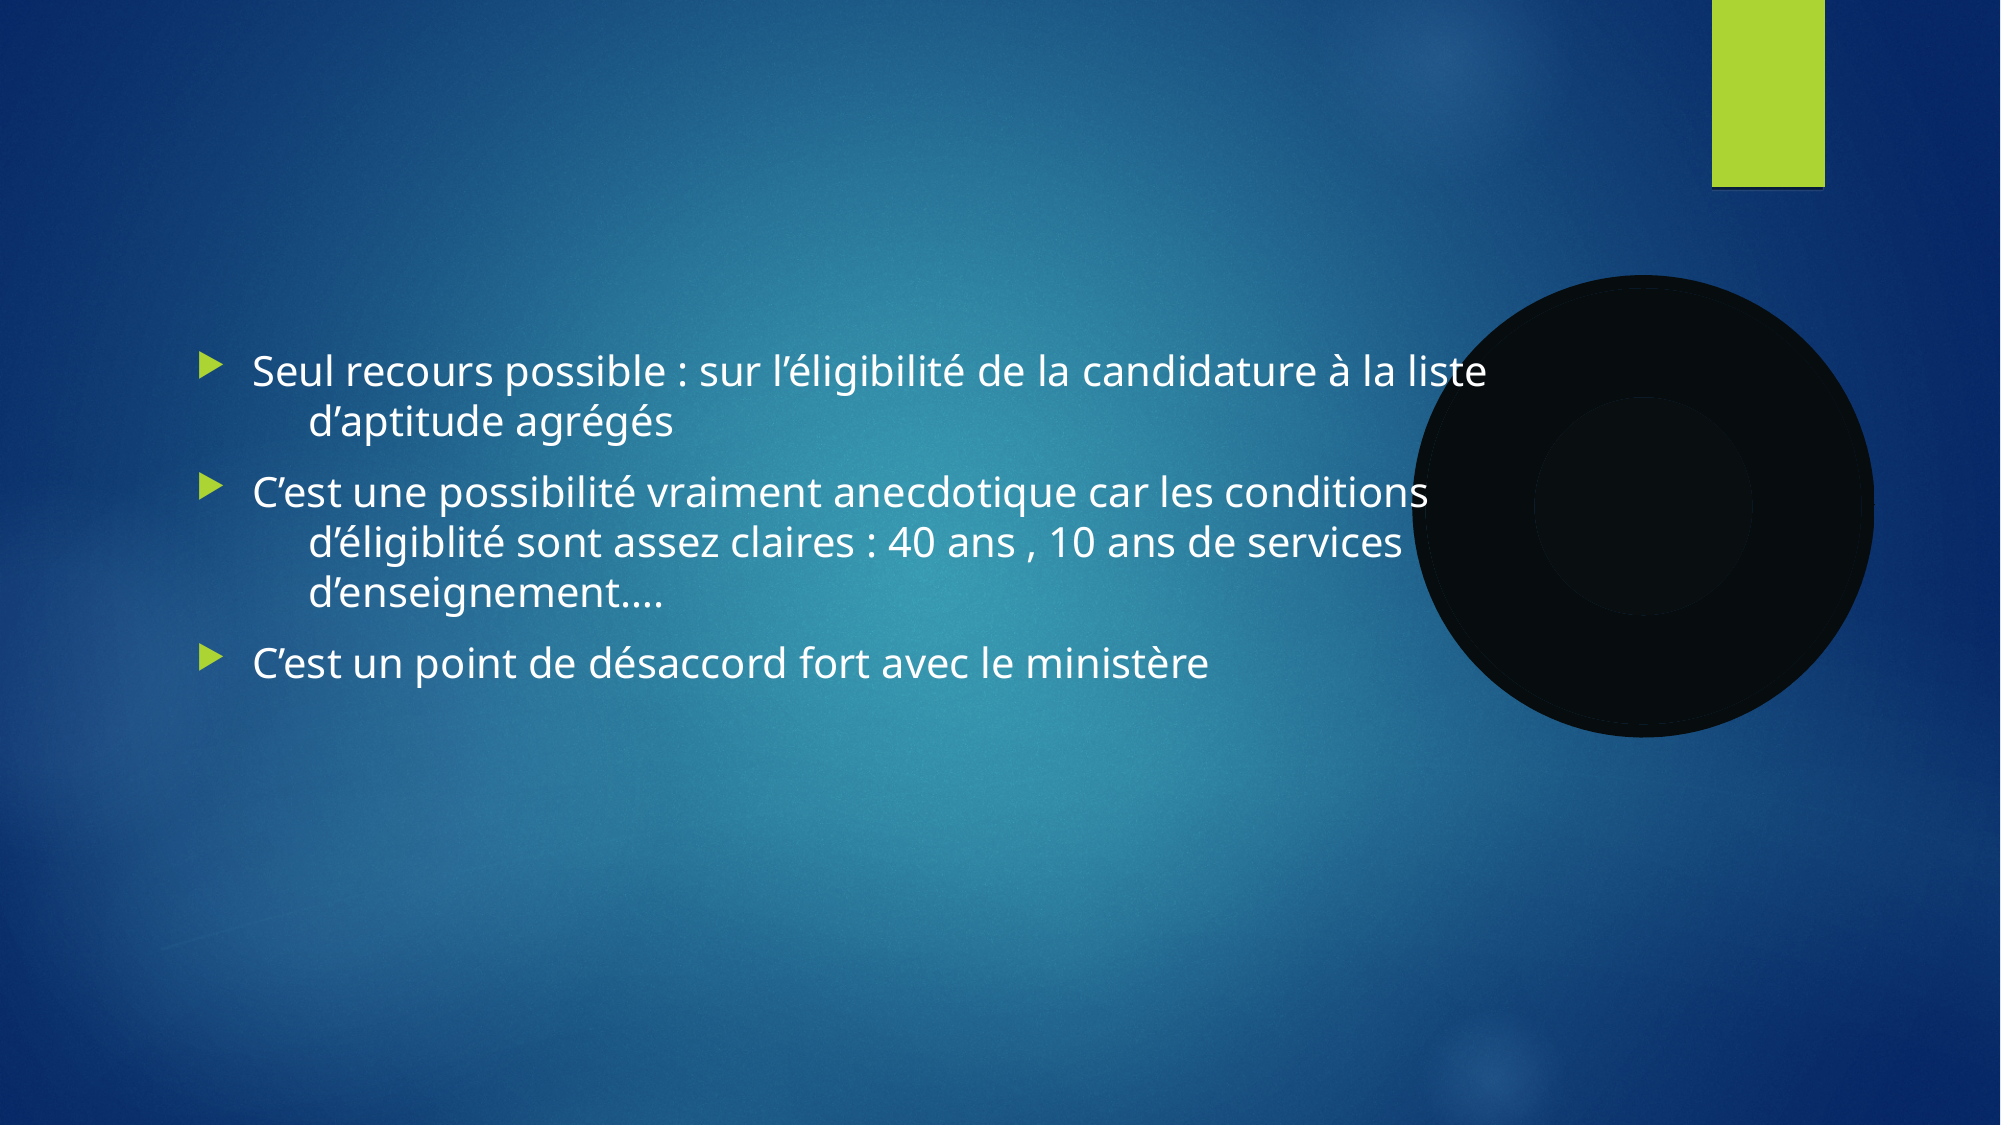

#
Seul recours possible : sur l’éligibilité de la candidature à la liste d’aptitude agrégés
C’est une possibilité vraiment anecdotique car les conditions d’éligiblité sont assez claires : 40 ans , 10 ans de services d’enseignement….
C’est un point de désaccord fort avec le ministère